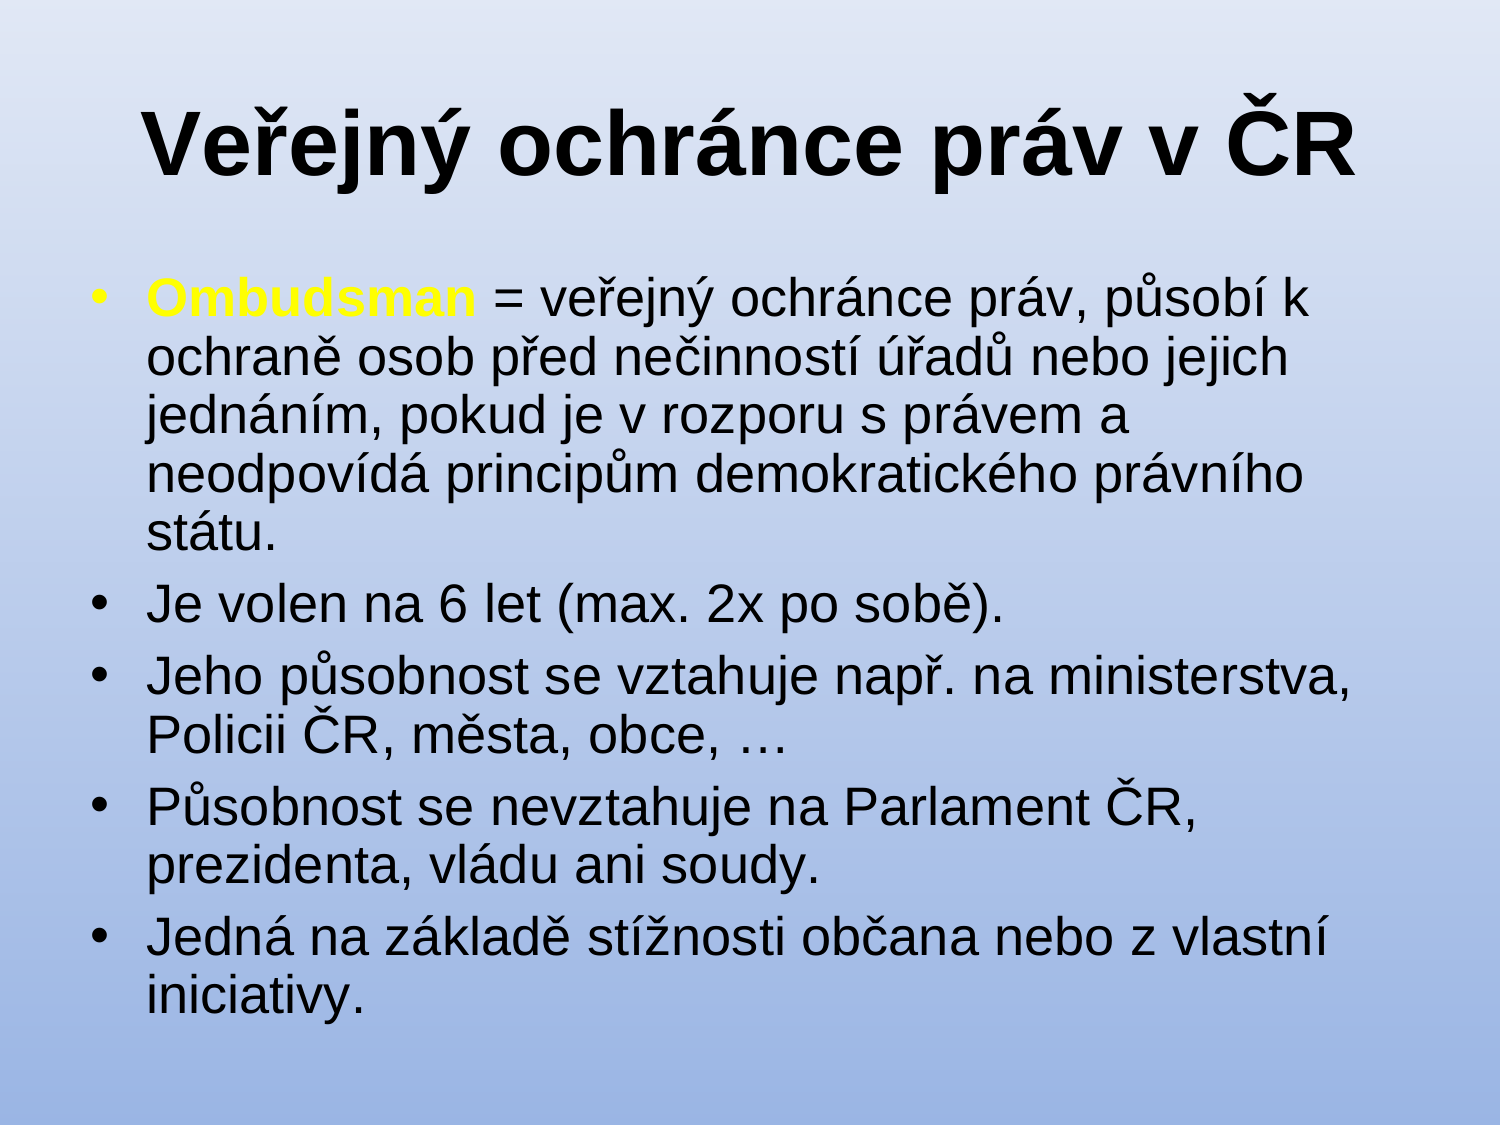

# Veřejný ochránce práv v ČR
Ombudsman = veřejný ochránce práv, působí k ochraně osob před nečinností úřadů nebo jejich jednáním, pokud je v rozporu s právem a neodpovídá principům demokratického právního státu.
Je volen na 6 let (max. 2x po sobě).
Jeho působnost se vztahuje např. na ministerstva, Policii ČR, města, obce, …
Působnost se nevztahuje na Parlament ČR, prezidenta, vládu ani soudy.
Jedná na základě stížnosti občana nebo z vlastní iniciativy.